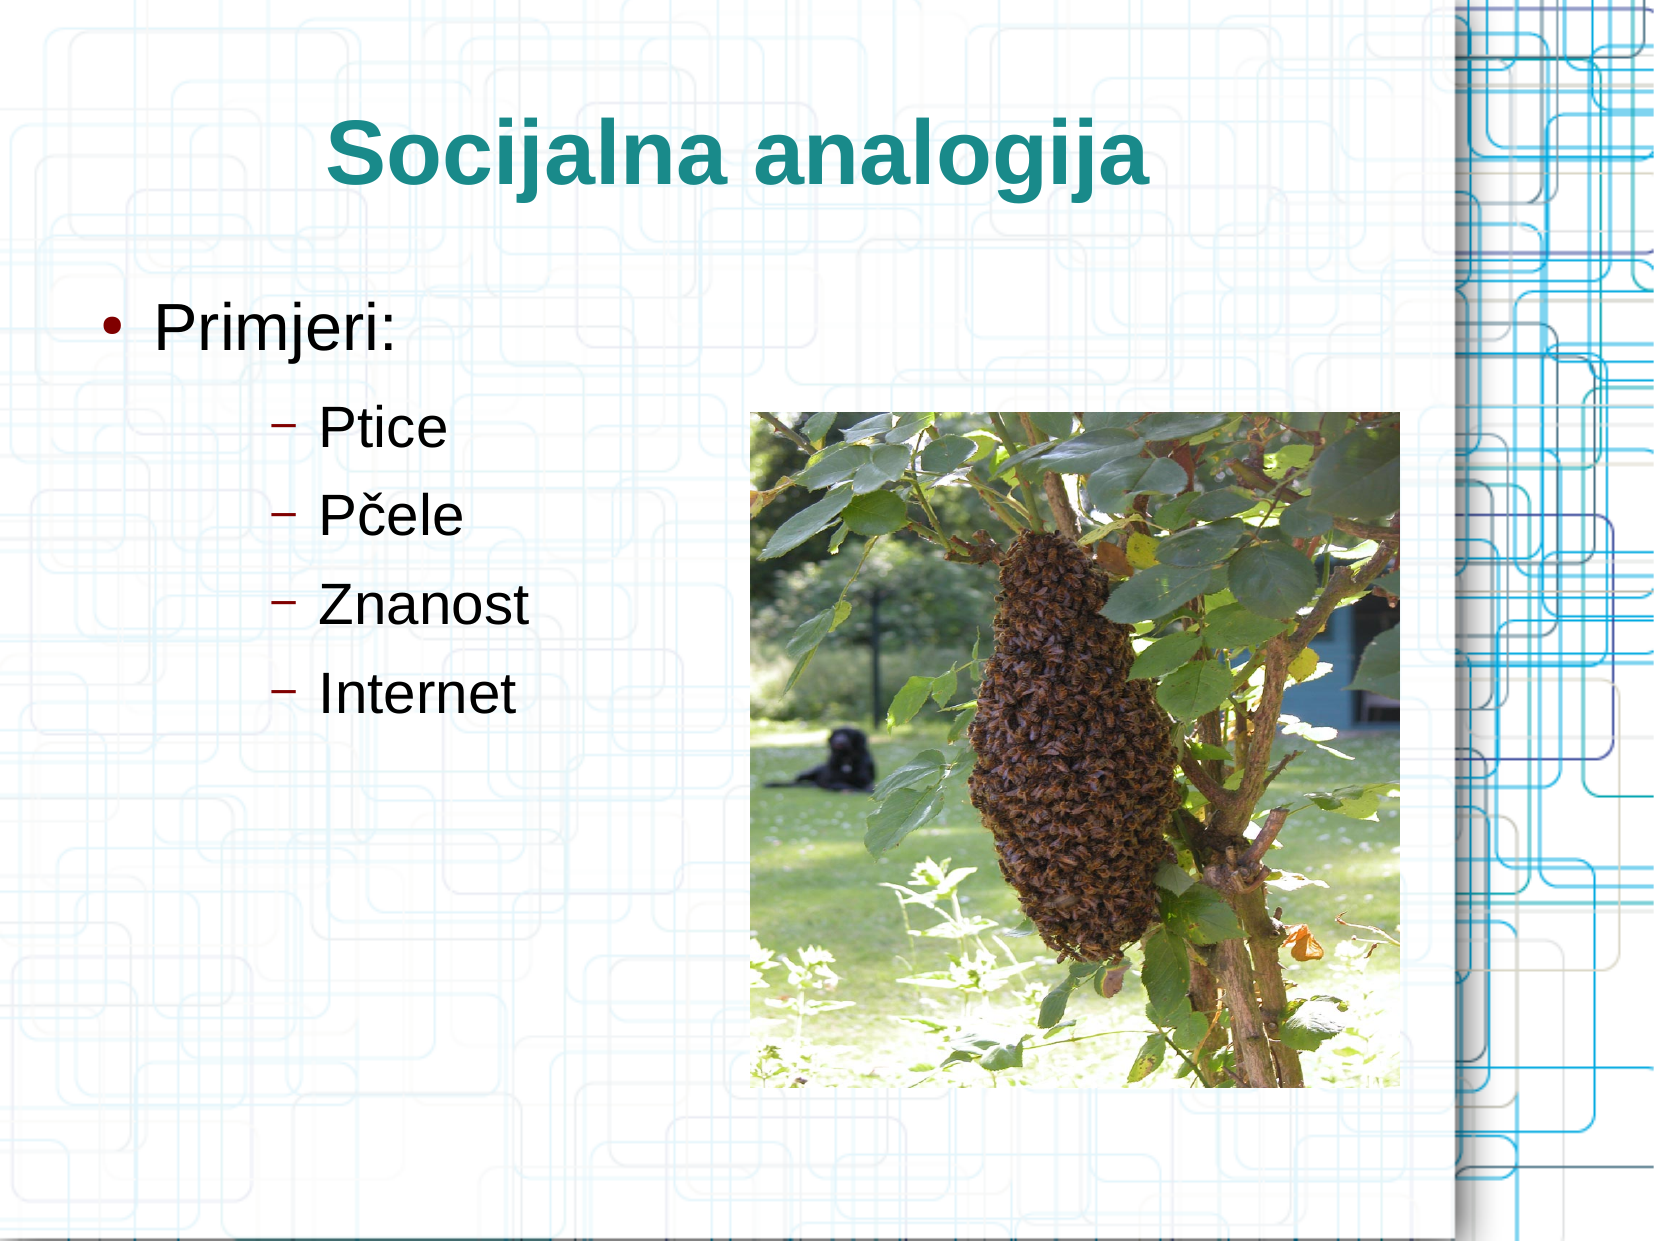

# Socijalna analogija
Primjeri:
Ptice
Pčele
Znanost
Internet